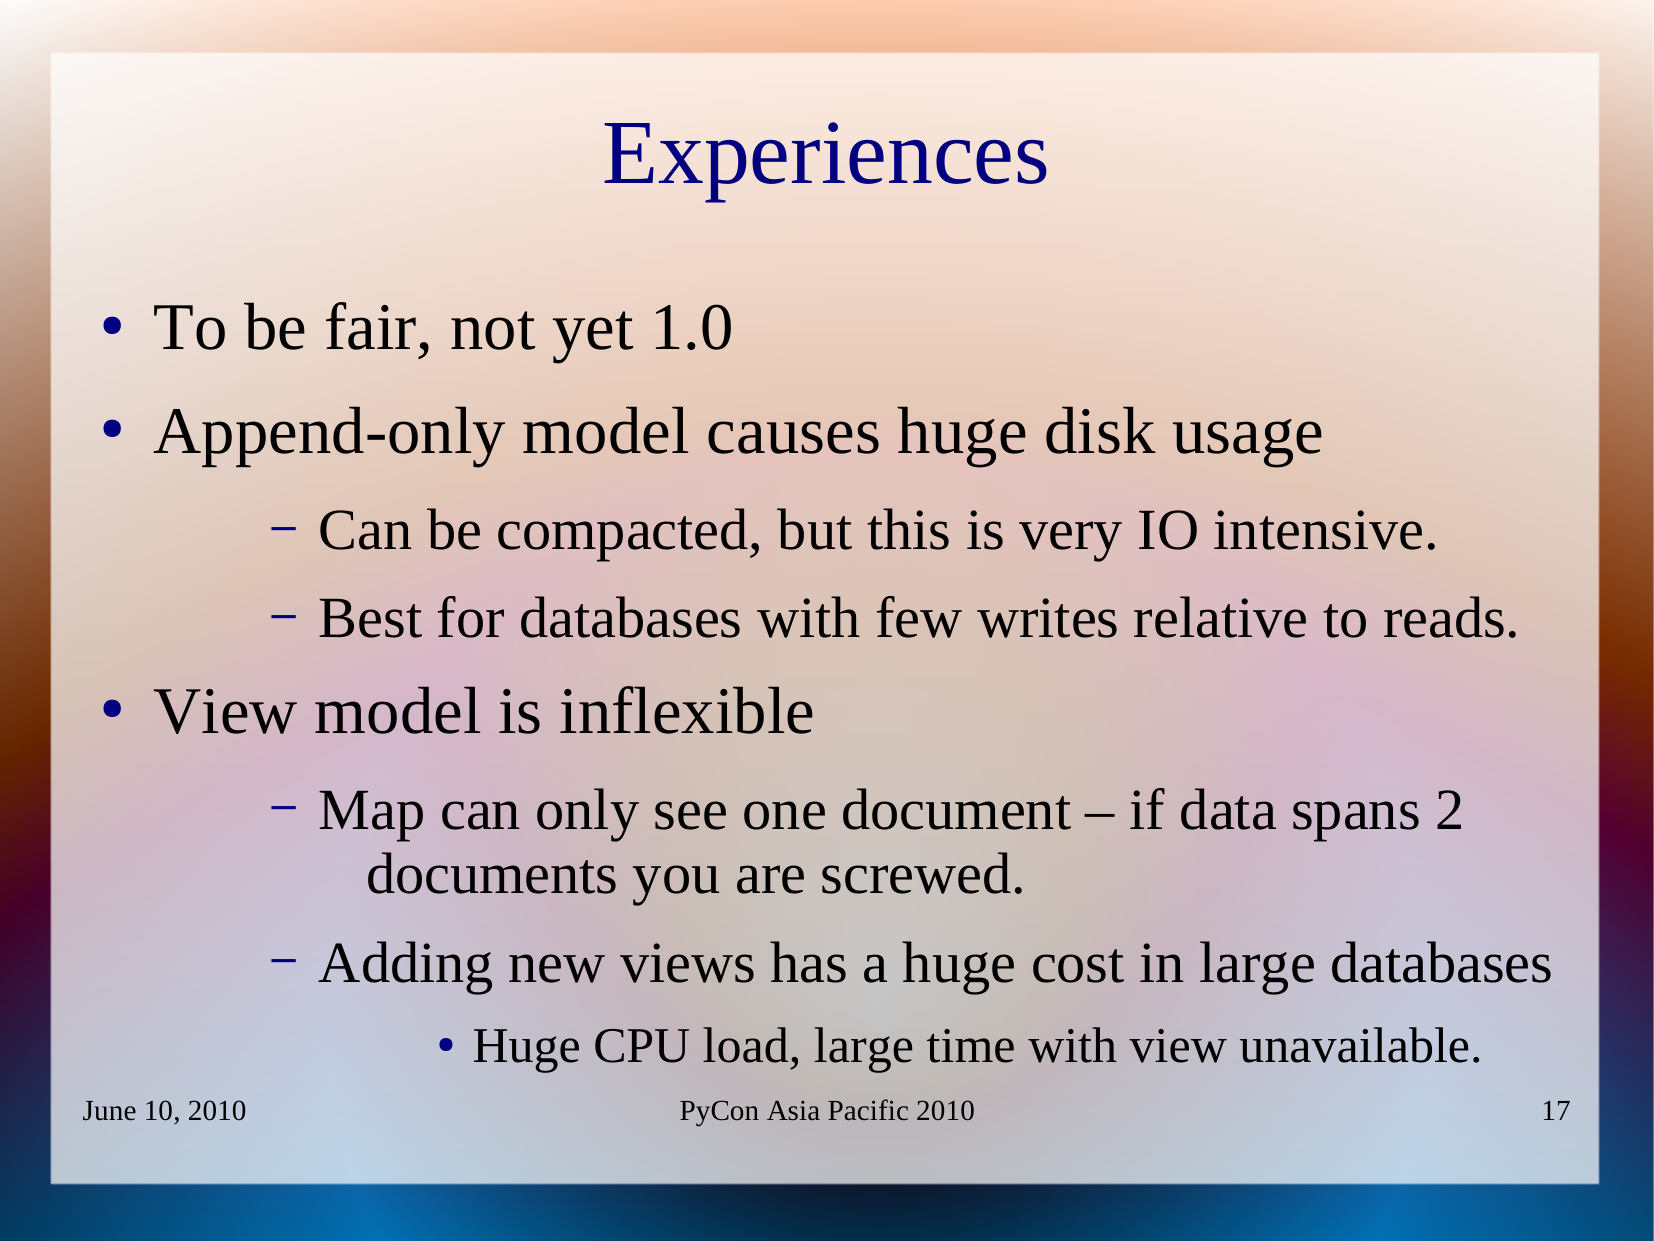

# Experiences
To be fair, not yet 1.0
Append-only model causes huge disk usage
Can be compacted, but this is very IO intensive.
Best for databases with few writes relative to reads.
View model is inflexible
Map can only see one document – if data spans 2 documents you are screwed.
Adding new views has a huge cost in large databases
Huge CPU load, large time with view unavailable.
June 10, 2010
PyCon Asia Pacific 2010
17